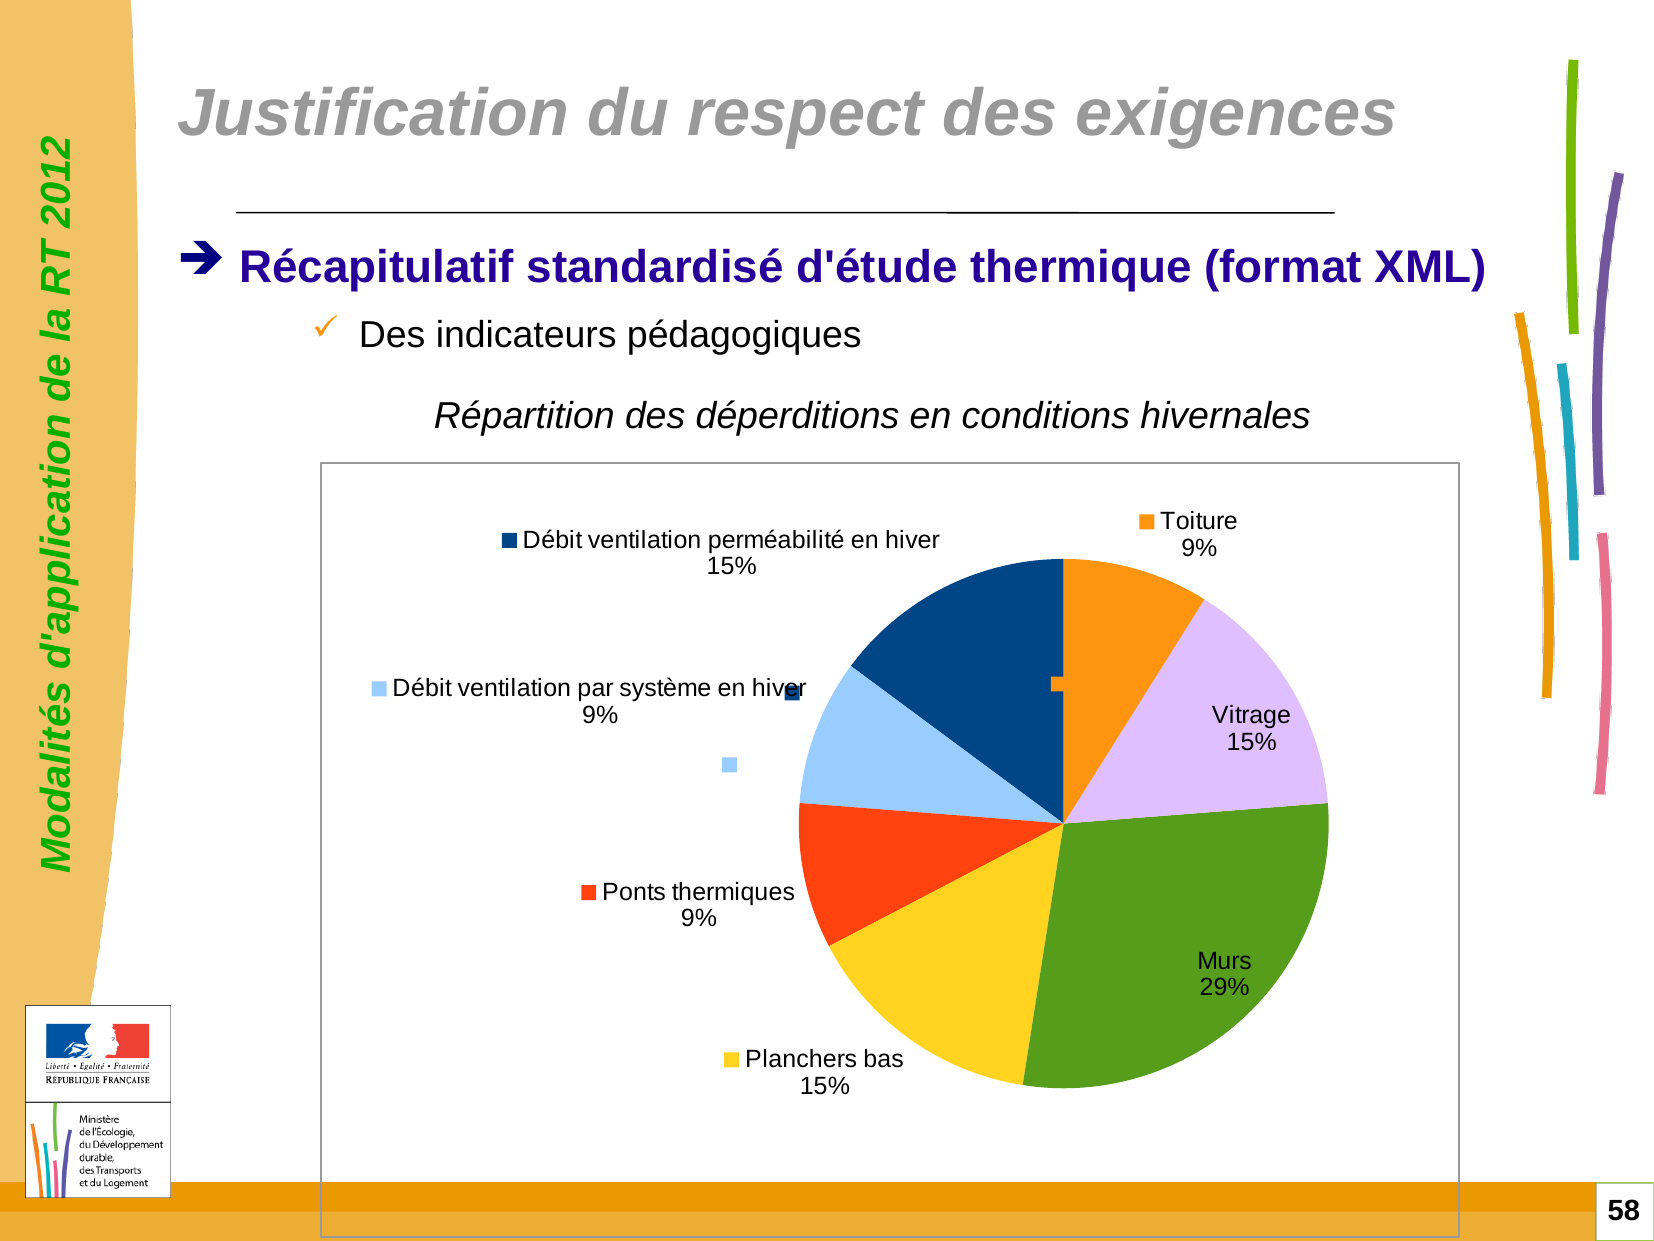

Justification du respect des exigences
# Récapitulatif standardisé d'étude thermique (format XML)
Des indicateurs pédagogiques
Répartition des déperditions en conditions hivernales
Modalités d'application de la RT 2012
### Chart
| Category | 1 colonne |
|---|---|
| Débit ventilation perméabilité en hiver | 15.0 |
| Débit ventilation par système en hiver | 9.0 |
| Ponts thermiques | 9.0 |
| Planchers bas | 15.0 |
| Murs | 29.0 |
| Vitrage | 15.0 |
| Toiture | 9.0 |58